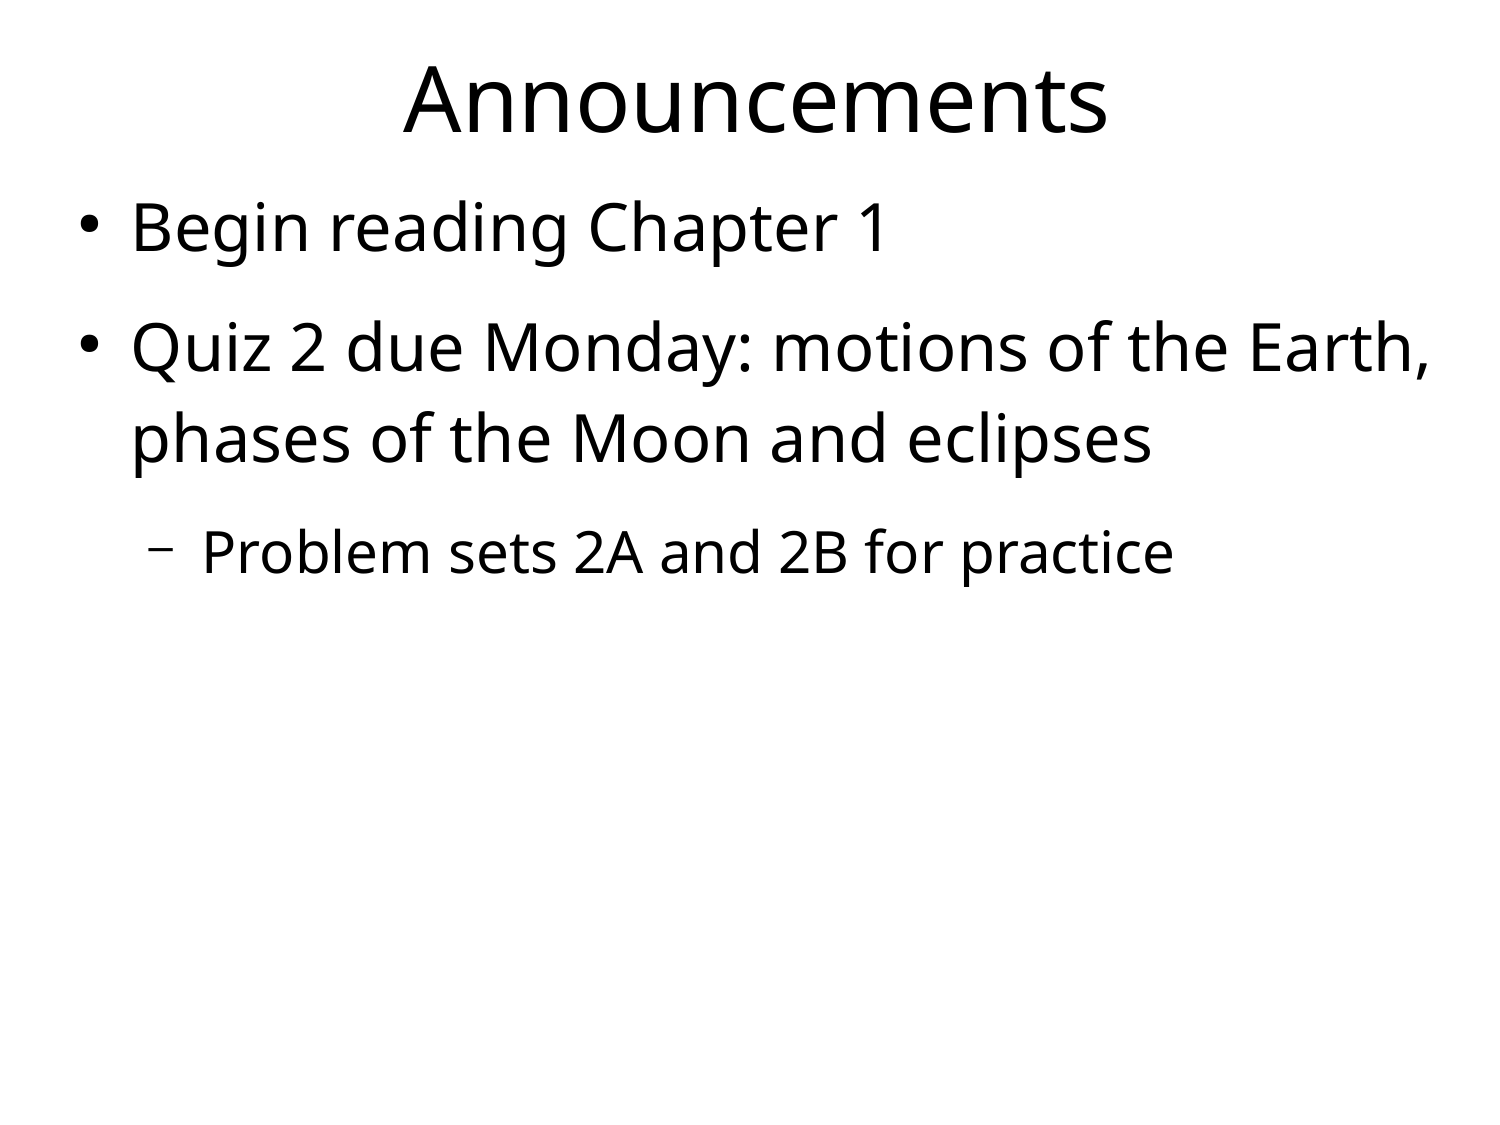

# Announcements
Begin reading Chapter 1
Quiz 2 due Monday: motions of the Earth, phases of the Moon and eclipses
Problem sets 2A and 2B for practice